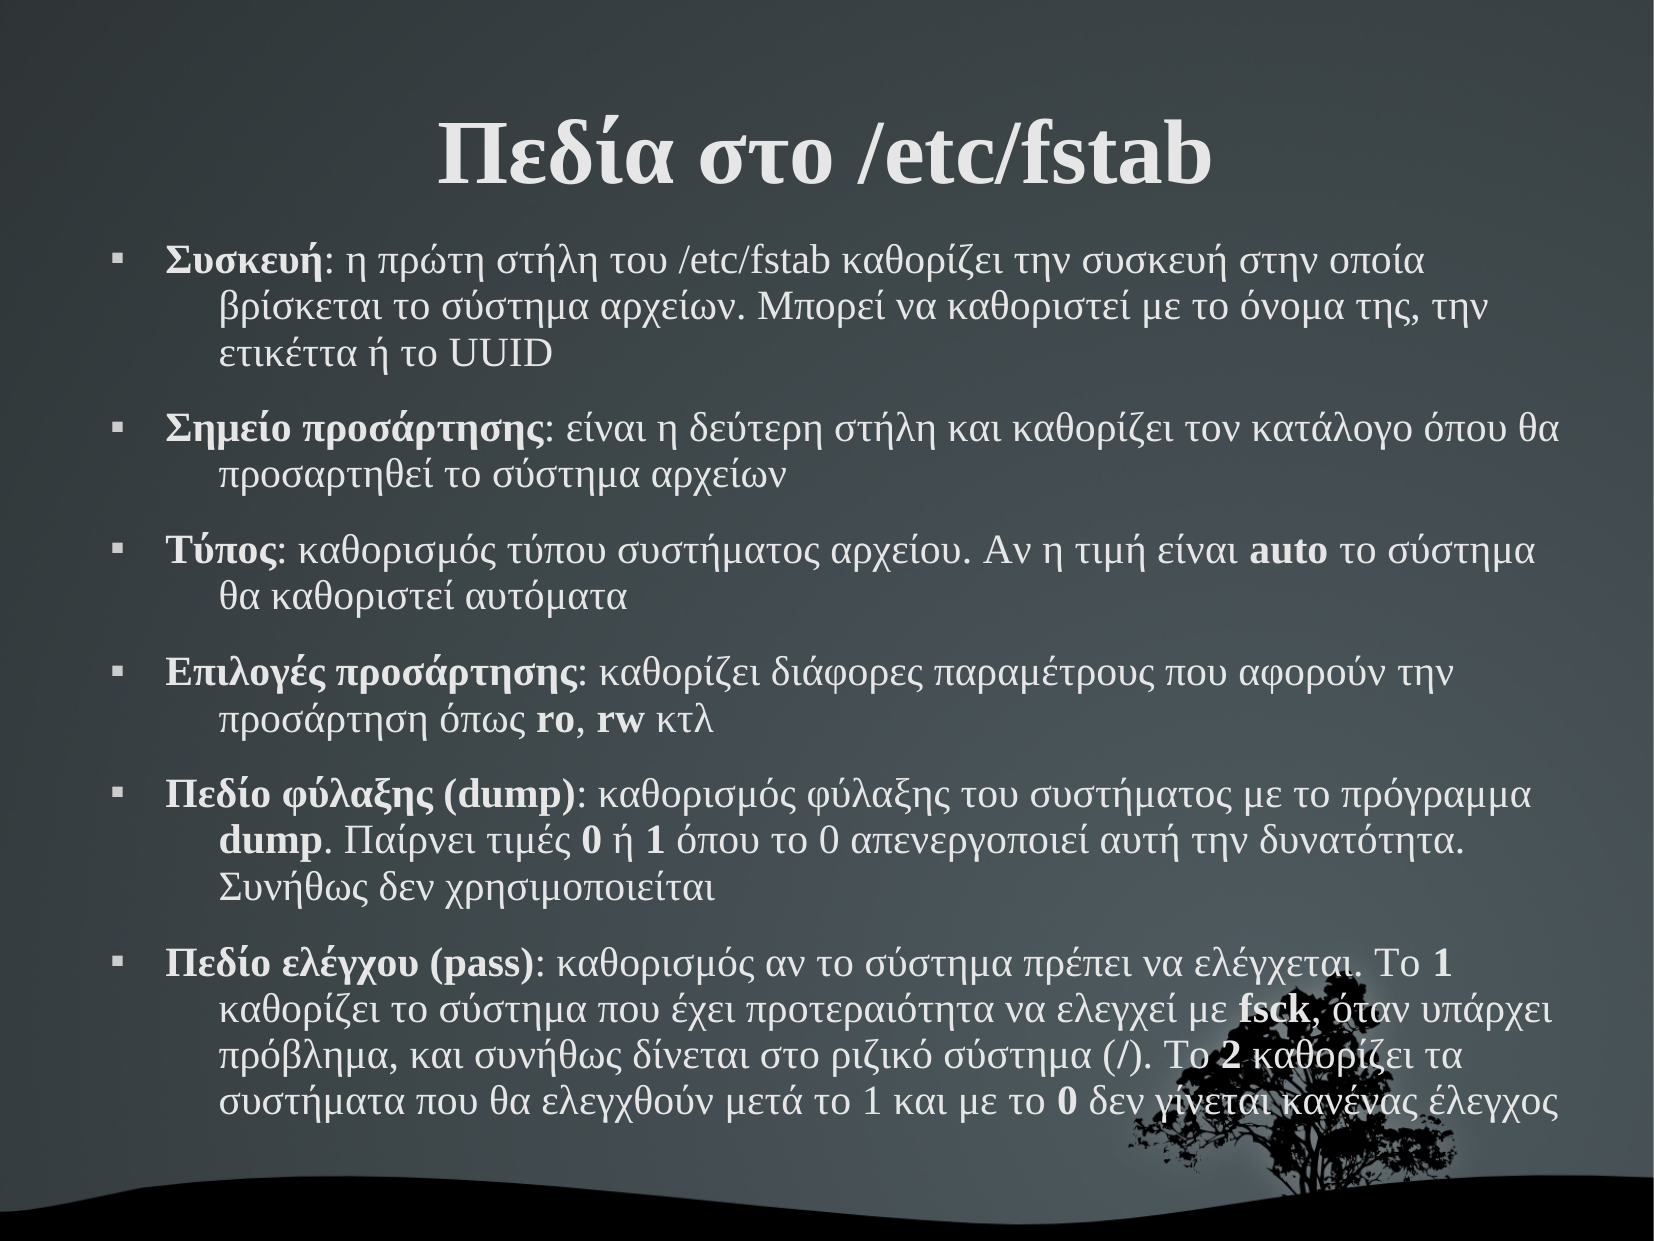

# Πεδία στο /etc/fstab
Συσκευή: η πρώτη στήλη του /etc/fstab καθορίζει την συσκευή στην οποία βρίσκεται το σύστημα αρχείων. Μπορεί να καθοριστεί με το όνομα της, την ετικέττα ή το UUID
Σημείο προσάρτησης: είναι η δεύτερη στήλη και καθορίζει τον κατάλογο όπου θα προσαρτηθεί το σύστημα αρχείων
Τύπος: καθορισμός τύπου συστήματος αρχείου. Αν η τιμή είναι auto το σύστημα θα καθοριστεί αυτόματα
Επιλογές προσάρτησης: καθορίζει διάφορες παραμέτρους που αφορούν την προσάρτηση όπως ro, rw κτλ
Πεδίο φύλαξης (dump): καθορισμός φύλαξης του συστήματος με το πρόγραμμα dump. Παίρνει τιμές 0 ή 1 όπου το 0 απενεργοποιεί αυτή την δυνατότητα. Συνήθως δεν χρησιμοποιείται
Πεδίο ελέγχου (pass): καθορισμός αν το σύστημα πρέπει να ελέγχεται. Το 1 καθορίζει το σύστημα που έχει προτεραιότητα να ελεγχεί με fsck, όταν υπάρχει πρόβλημα, και συνήθως δίνεται στο ριζικό σύστημα (/). Το 2 καθορίζει τα συστήματα που θα ελεγχθούν μετά το 1 και με το 0 δεν γίνεται κανένας έλεγχος